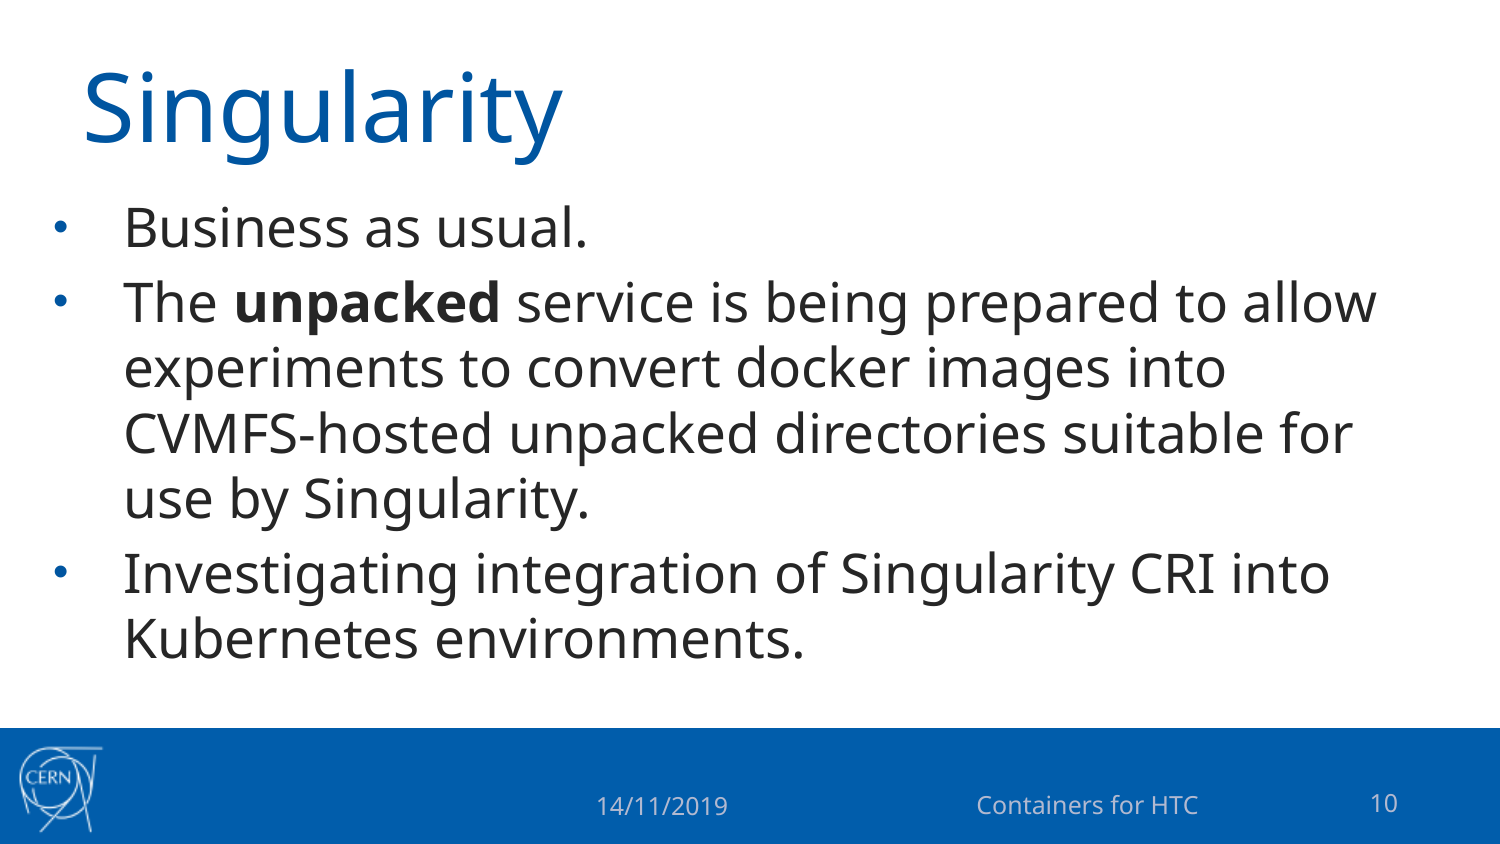

# Singularity
Business as usual.
The unpacked service is being prepared to allow experiments to convert docker images into CVMFS-hosted unpacked directories suitable for use by Singularity.
Investigating integration of Singularity CRI into Kubernetes environments.
Containers for HTC
14/11/2019